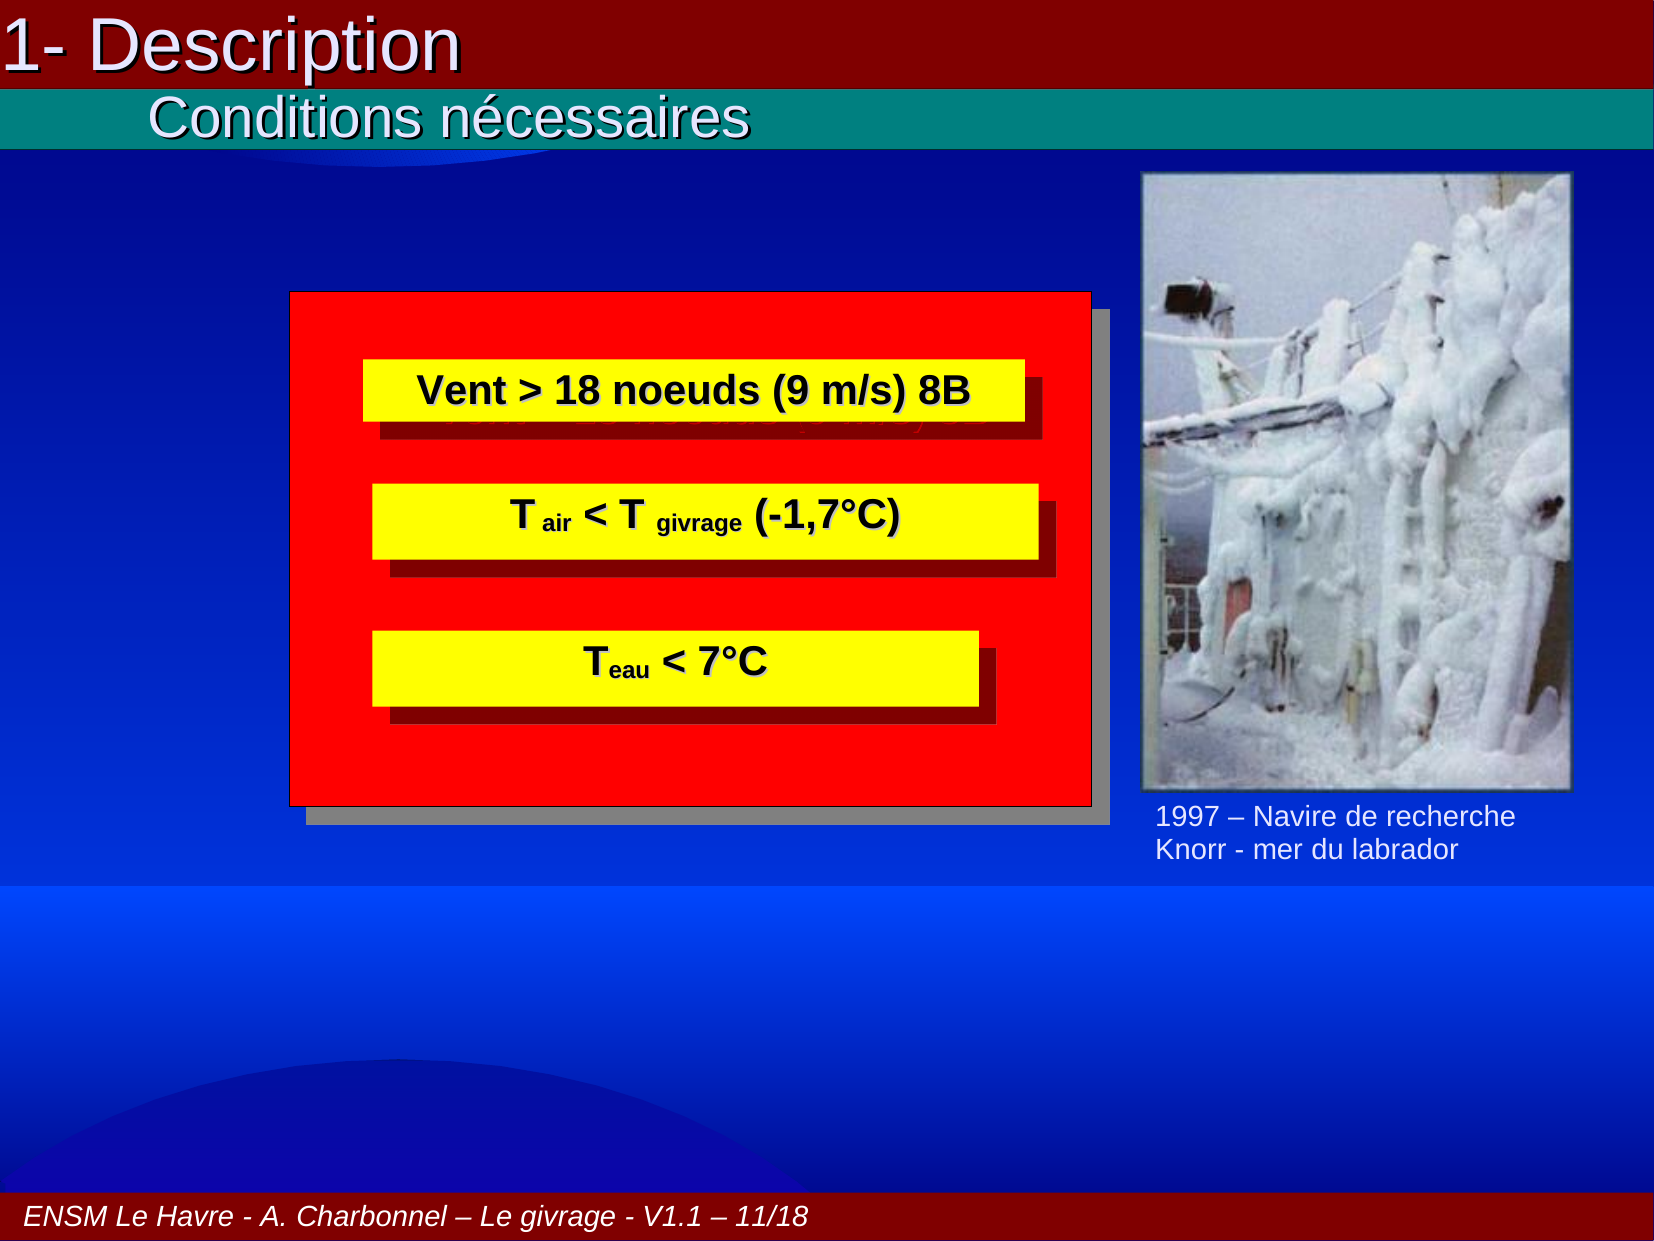

1- Description
# Conditions nécessaires
Vent > 18 noeuds (9 m/s) 8B
T air < T givrage (-1,7°C)
Teau < 7°C
1997 – Navire de recherche Knorr - mer du labrador
 ENSM Le Havre - A. Charbonnel – Le givrage - V1.1 – 11/18